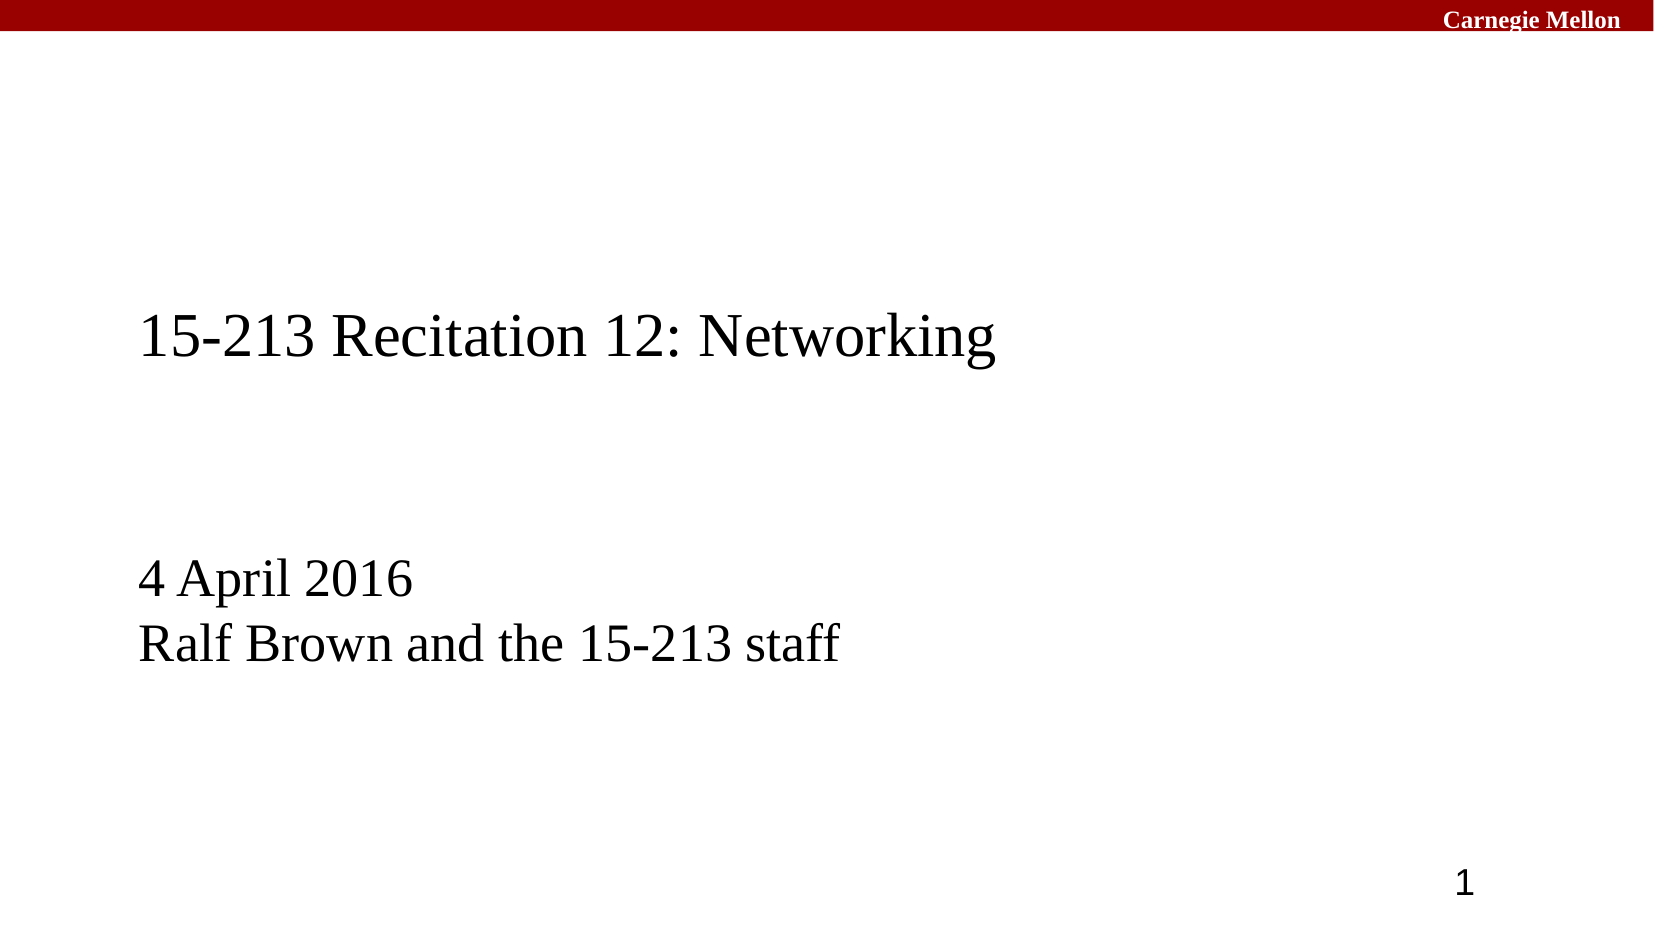

# 15-213 Recitation 12: Networking
4 April 2016
Ralf Brown and the 15-213 staff